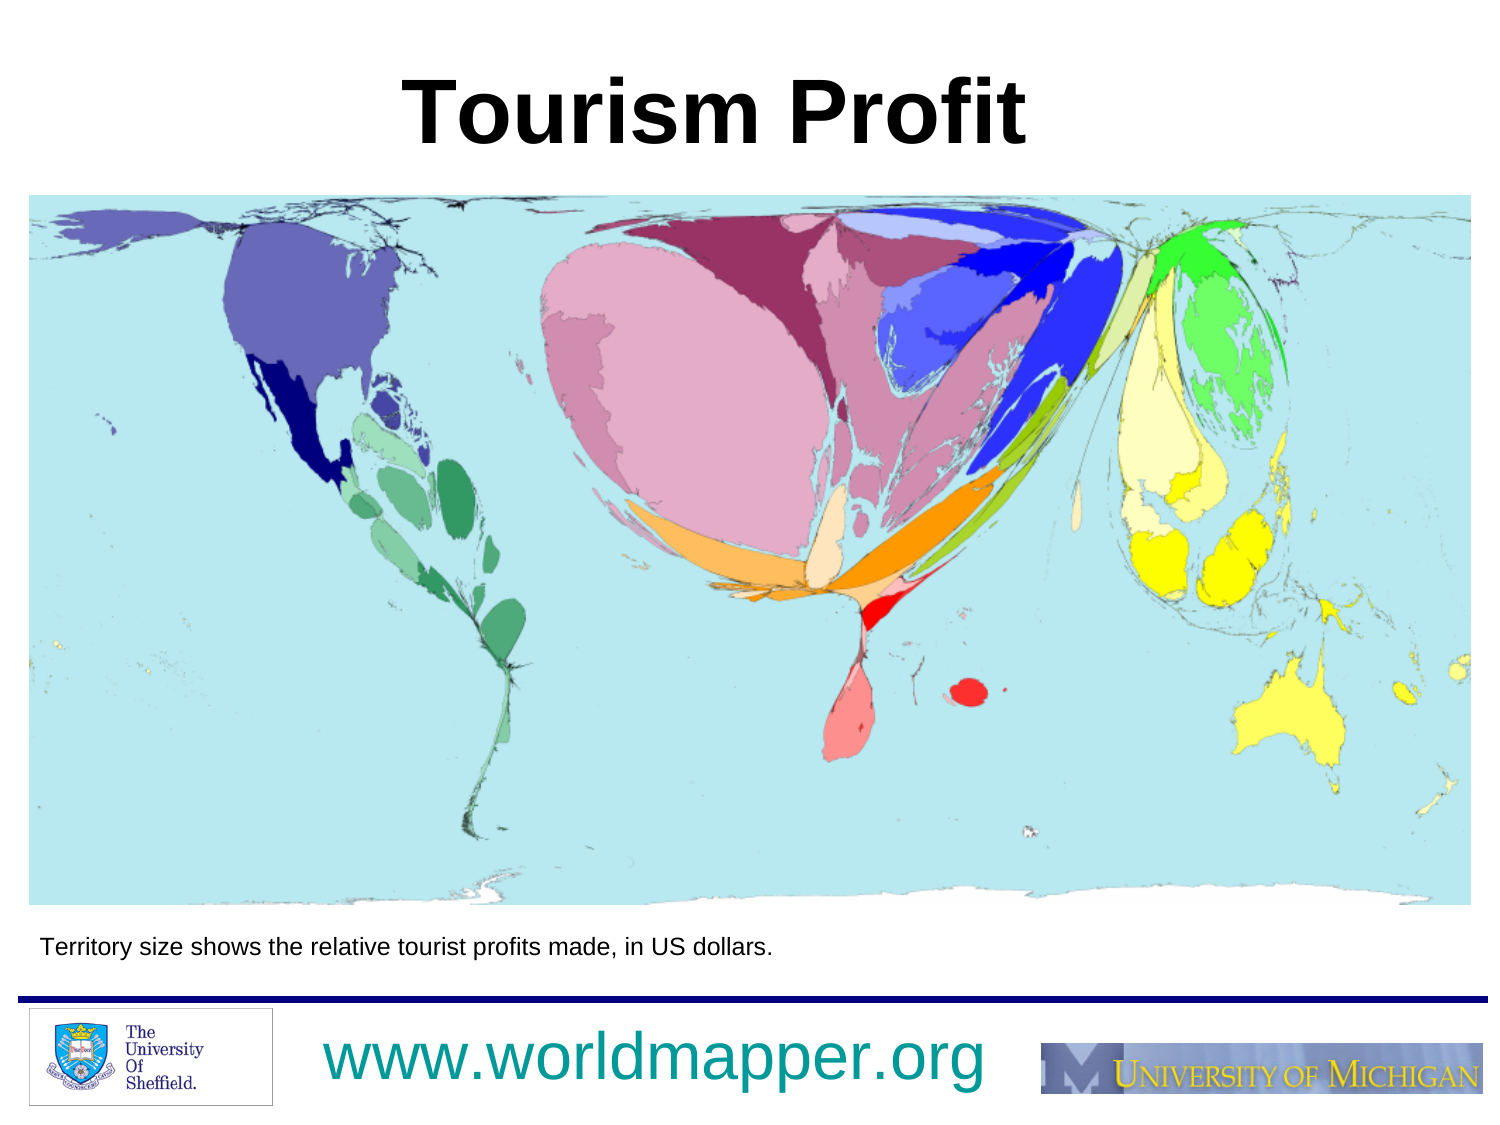

# Tourism Profit
Territory size shows the relative tourist profits made, in US dollars.